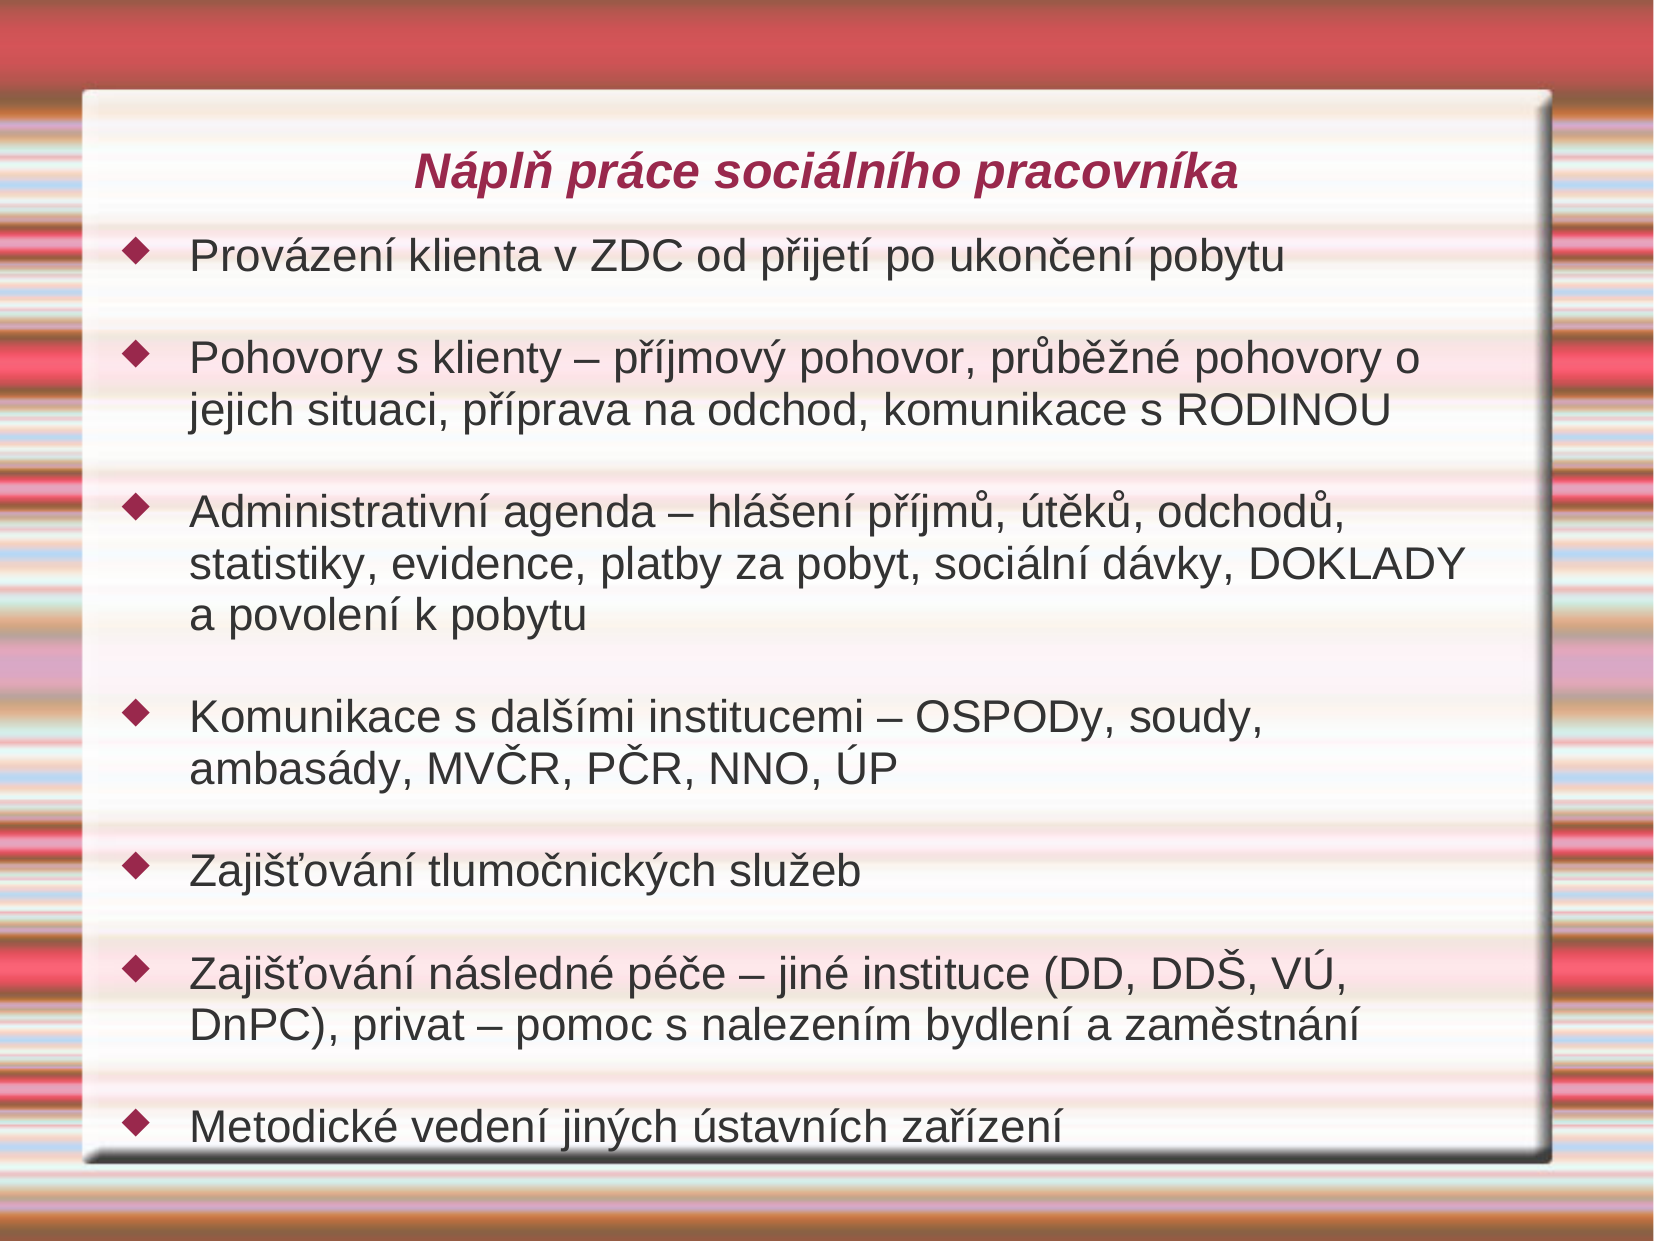

# Náplň práce sociálního pracovníka
Provázení klienta v ZDC od přijetí po ukončení pobytu
Pohovory s klienty – příjmový pohovor, průběžné pohovory o jejich situaci, příprava na odchod, komunikace s RODINOU
Administrativní agenda – hlášení příjmů, útěků, odchodů, statistiky, evidence, platby za pobyt, sociální dávky, DOKLADY a povolení k pobytu
Komunikace s dalšími institucemi – OSPODy, soudy, ambasády, MVČR, PČR, NNO, ÚP
Zajišťování tlumočnických služeb
Zajišťování následné péče – jiné instituce (DD, DDŠ, VÚ, DnPC), privat – pomoc s nalezením bydlení a zaměstnání
Metodické vedení jiných ústavních zařízení